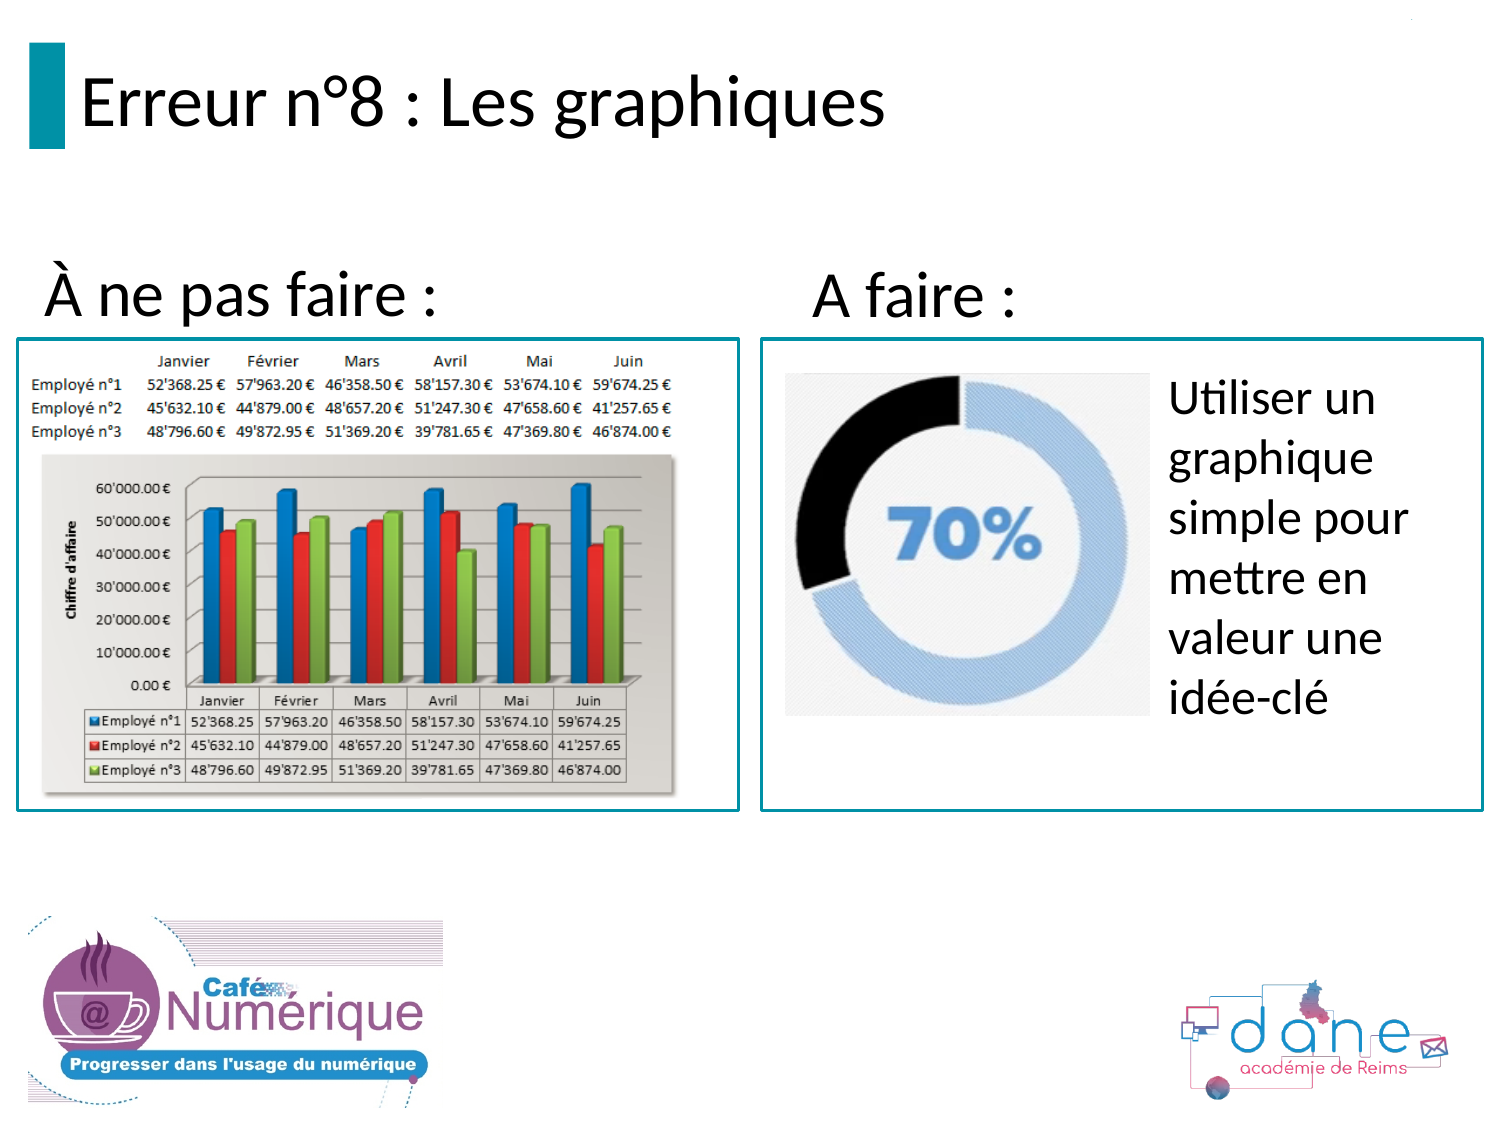

# Erreur n°8 : Les graphiques
À ne pas faire :
A faire :
Utiliser un graphique simple pour mettre en valeur une idée-clé